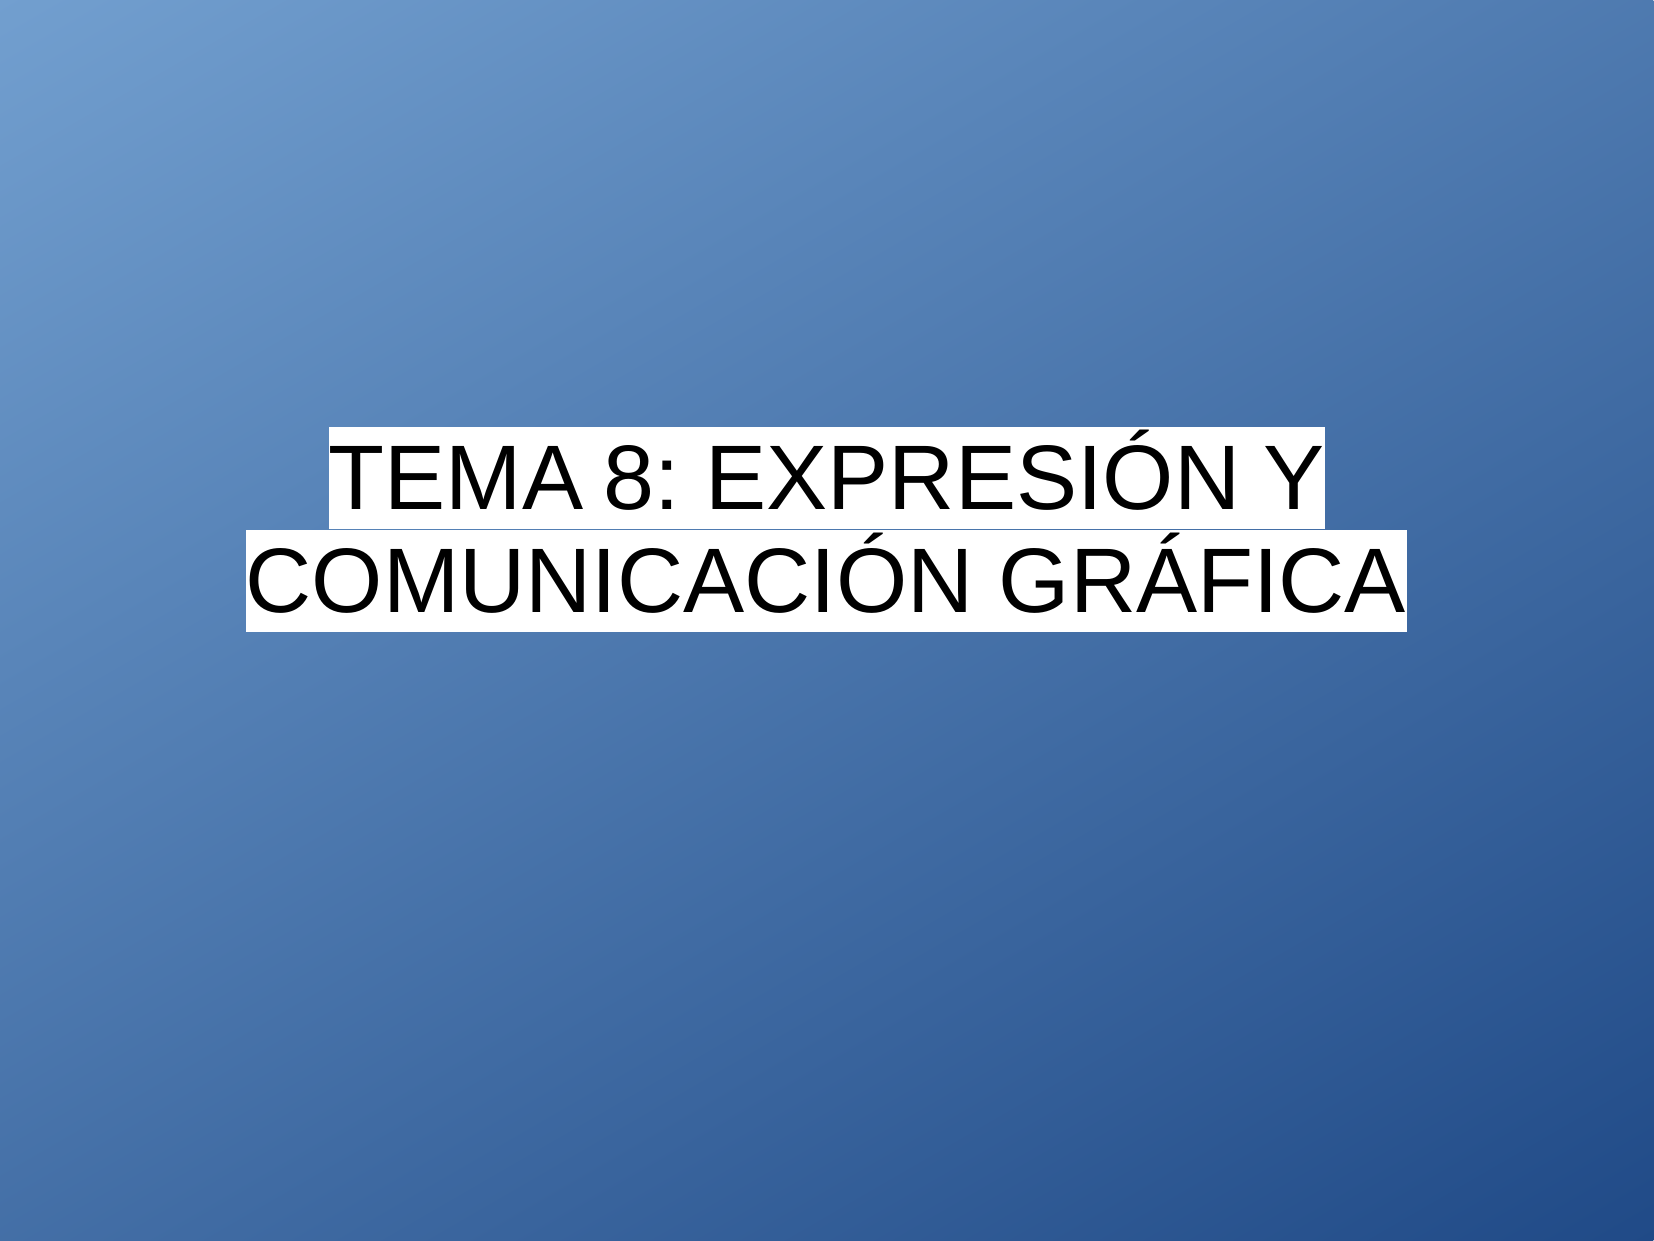

# TEMA 8: EXPRESIÓN Y COMUNICACIÓN GRÁFICA